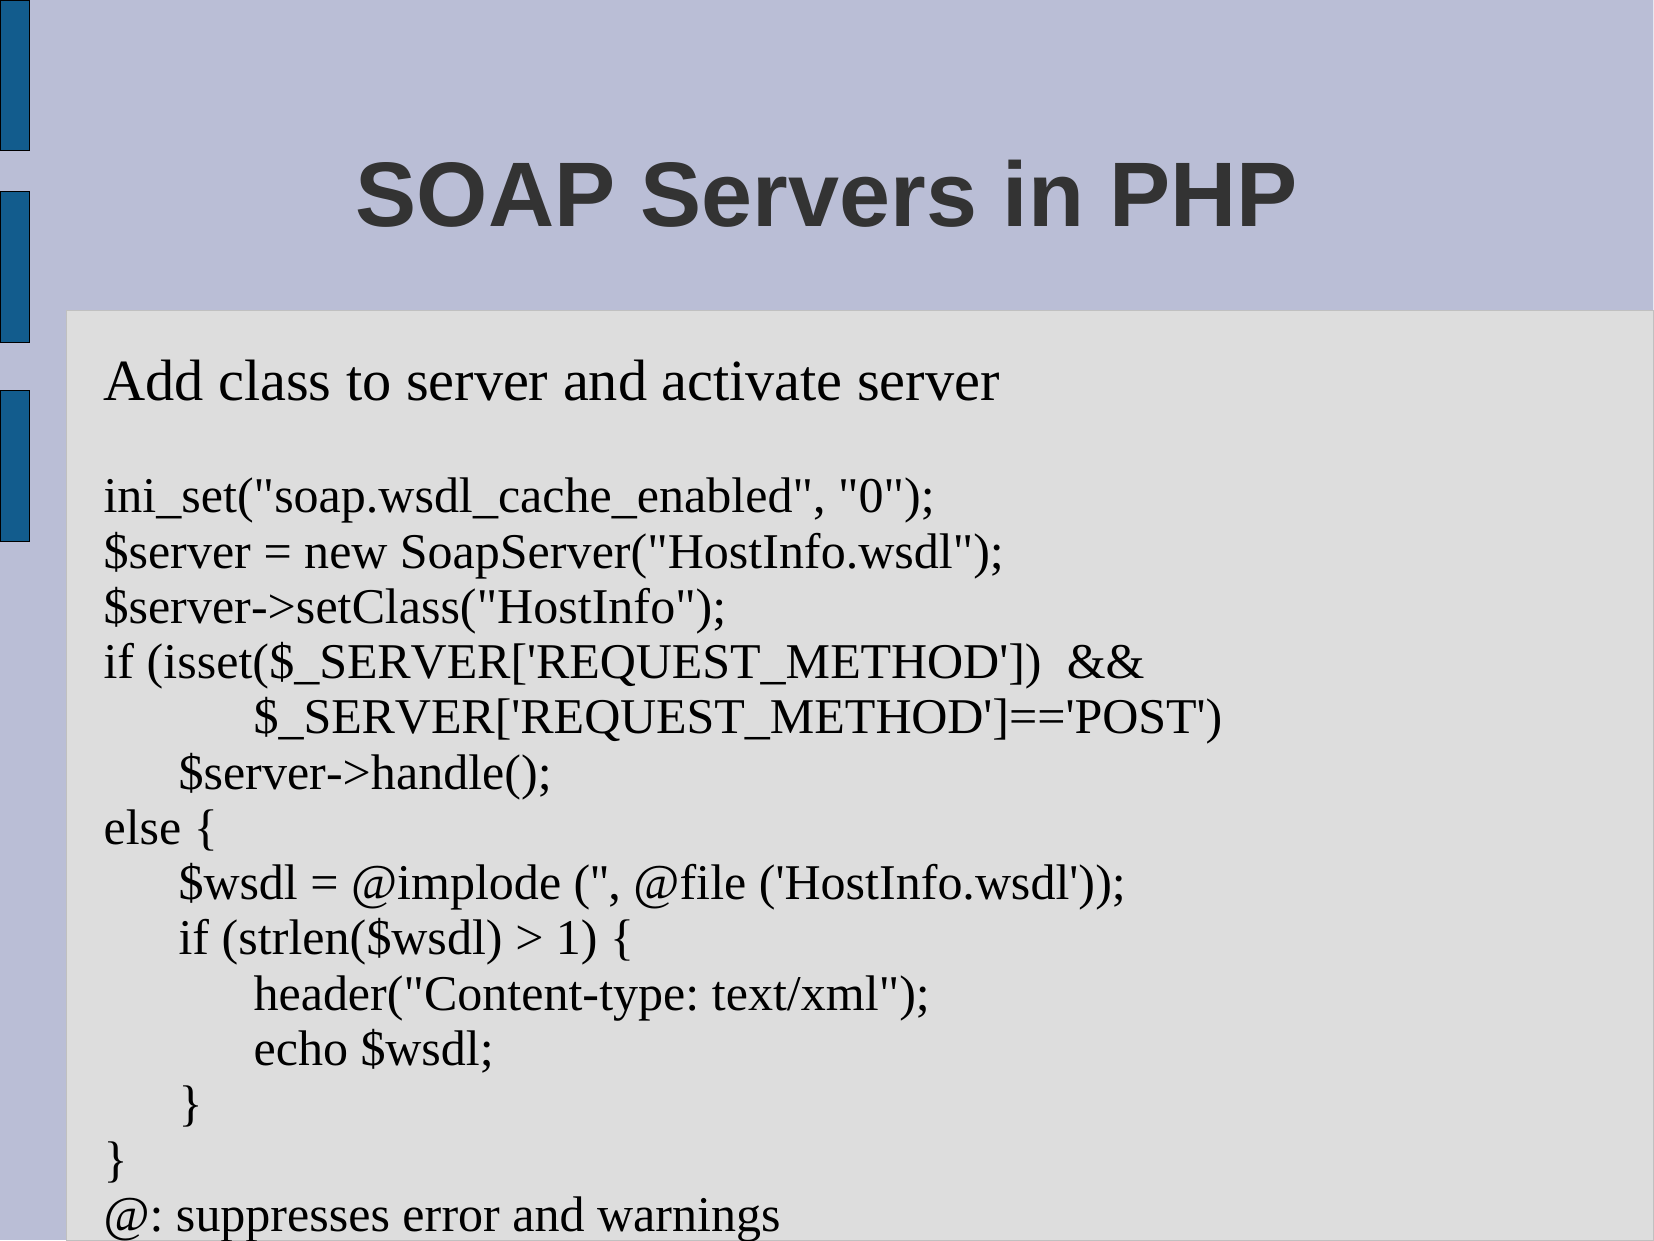

# SOAP Servers in PHP
Add class to server and activate server
ini_set("soap.wsdl_cache_enabled", "0");
$server = new SoapServer("HostInfo.wsdl");
$server->setClass("HostInfo");
if (isset($_SERVER['REQUEST_METHOD']) &&
		$_SERVER['REQUEST_METHOD']=='POST')
	$server->handle();
else {
	$wsdl = @implode ('', @file ('HostInfo.wsdl'));
	if (strlen($wsdl) > 1) {
		header("Content-type: text/xml");
		echo $wsdl;
	}
}
@: suppresses error and warnings